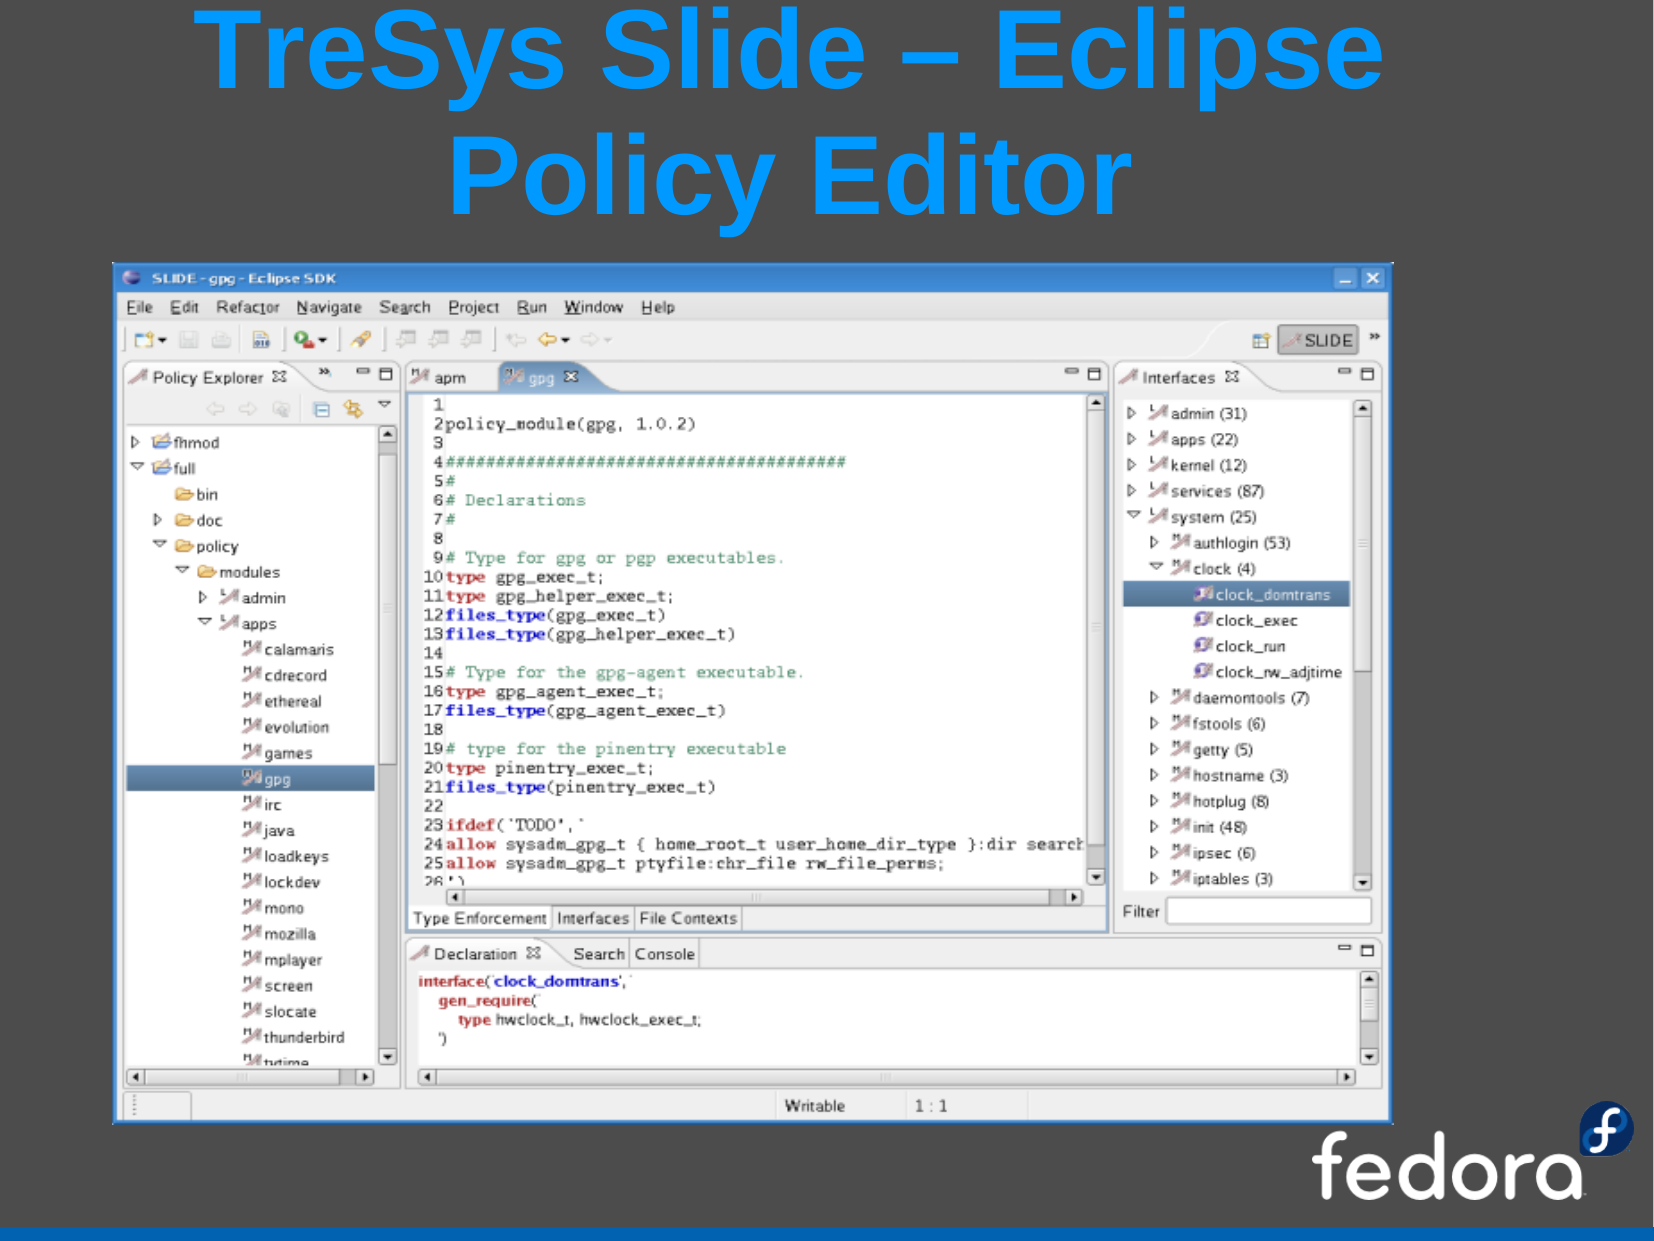

# TreSys Slide – Eclipse Policy Editor